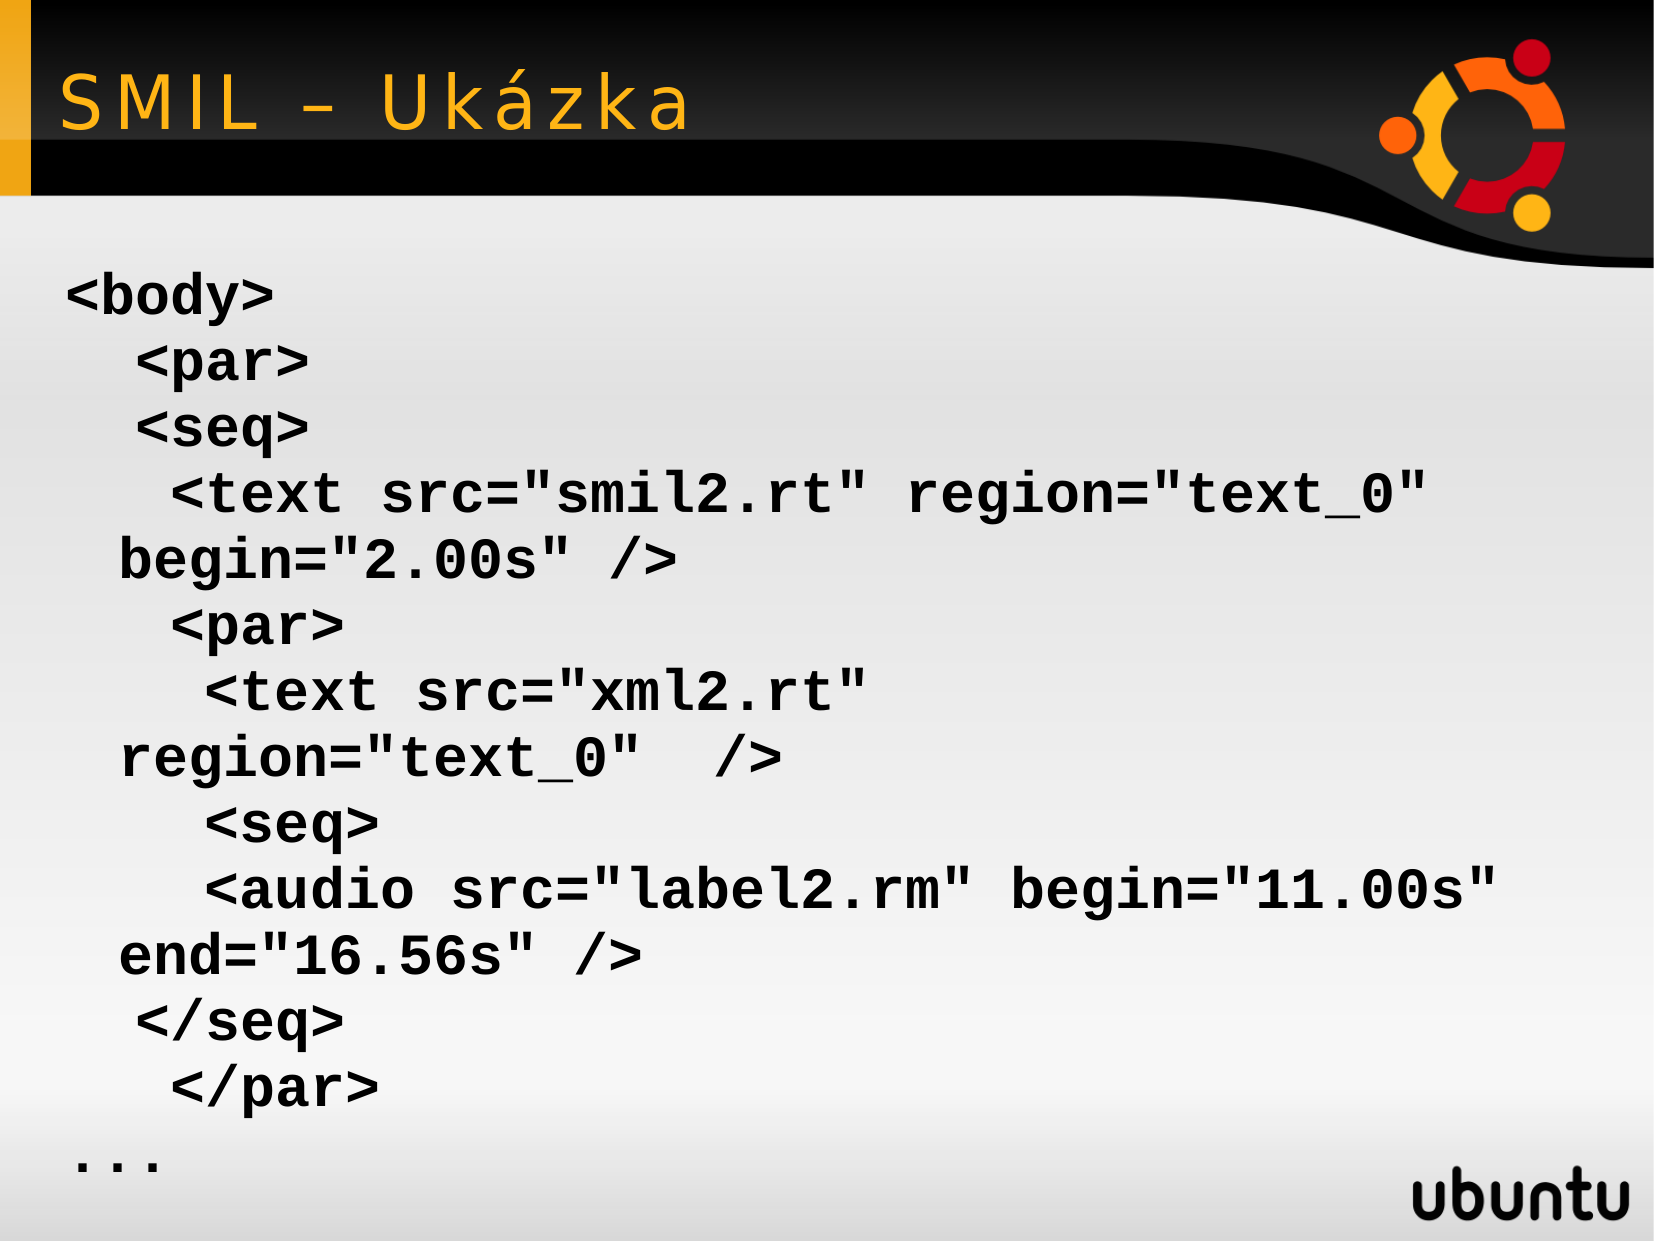

# SMIL – Ukázka
<body>
 <par>
 <seq>
 <text src="smil2.rt" region="text_0" begin="2.00s" />
 <par>
 <text src="xml2.rt" region="text_0" />
 <seq>
 <audio src="label2.rm" begin="11.00s" end="16.56s" />
 </seq>
 </par>
...